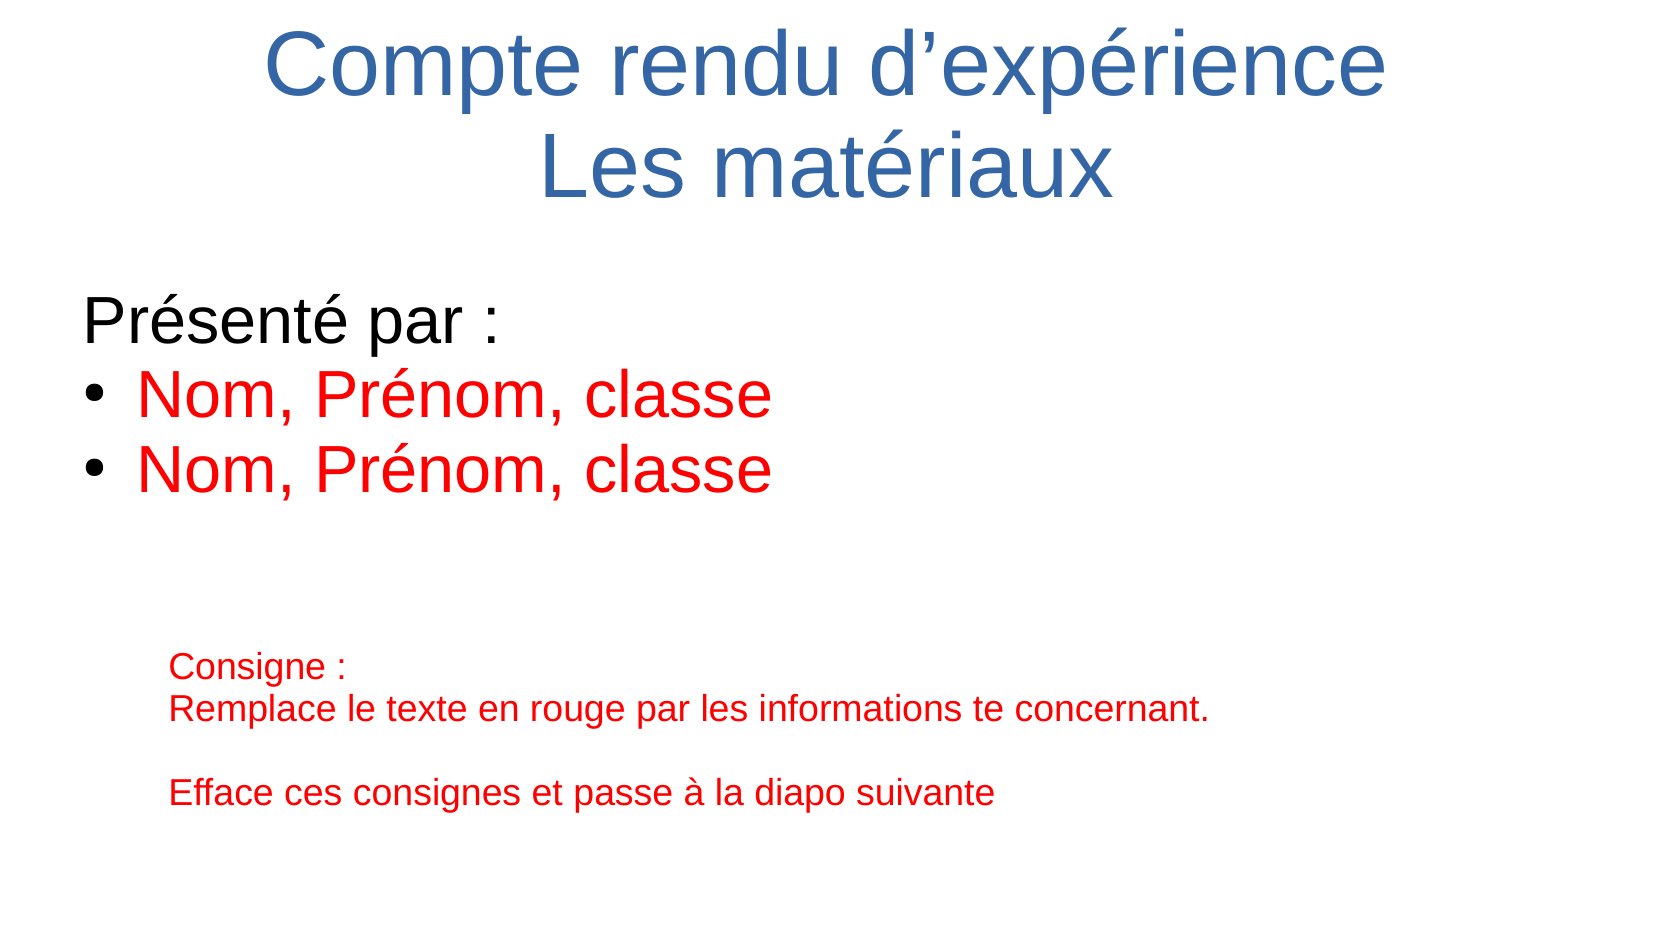

# Compte rendu d’expérience Les matériaux
Présenté par :
 Nom, Prénom, classe
 Nom, Prénom, classe
Consigne :
Remplace le texte en rouge par les informations te concernant.
Efface ces consignes et passe à la diapo suivante